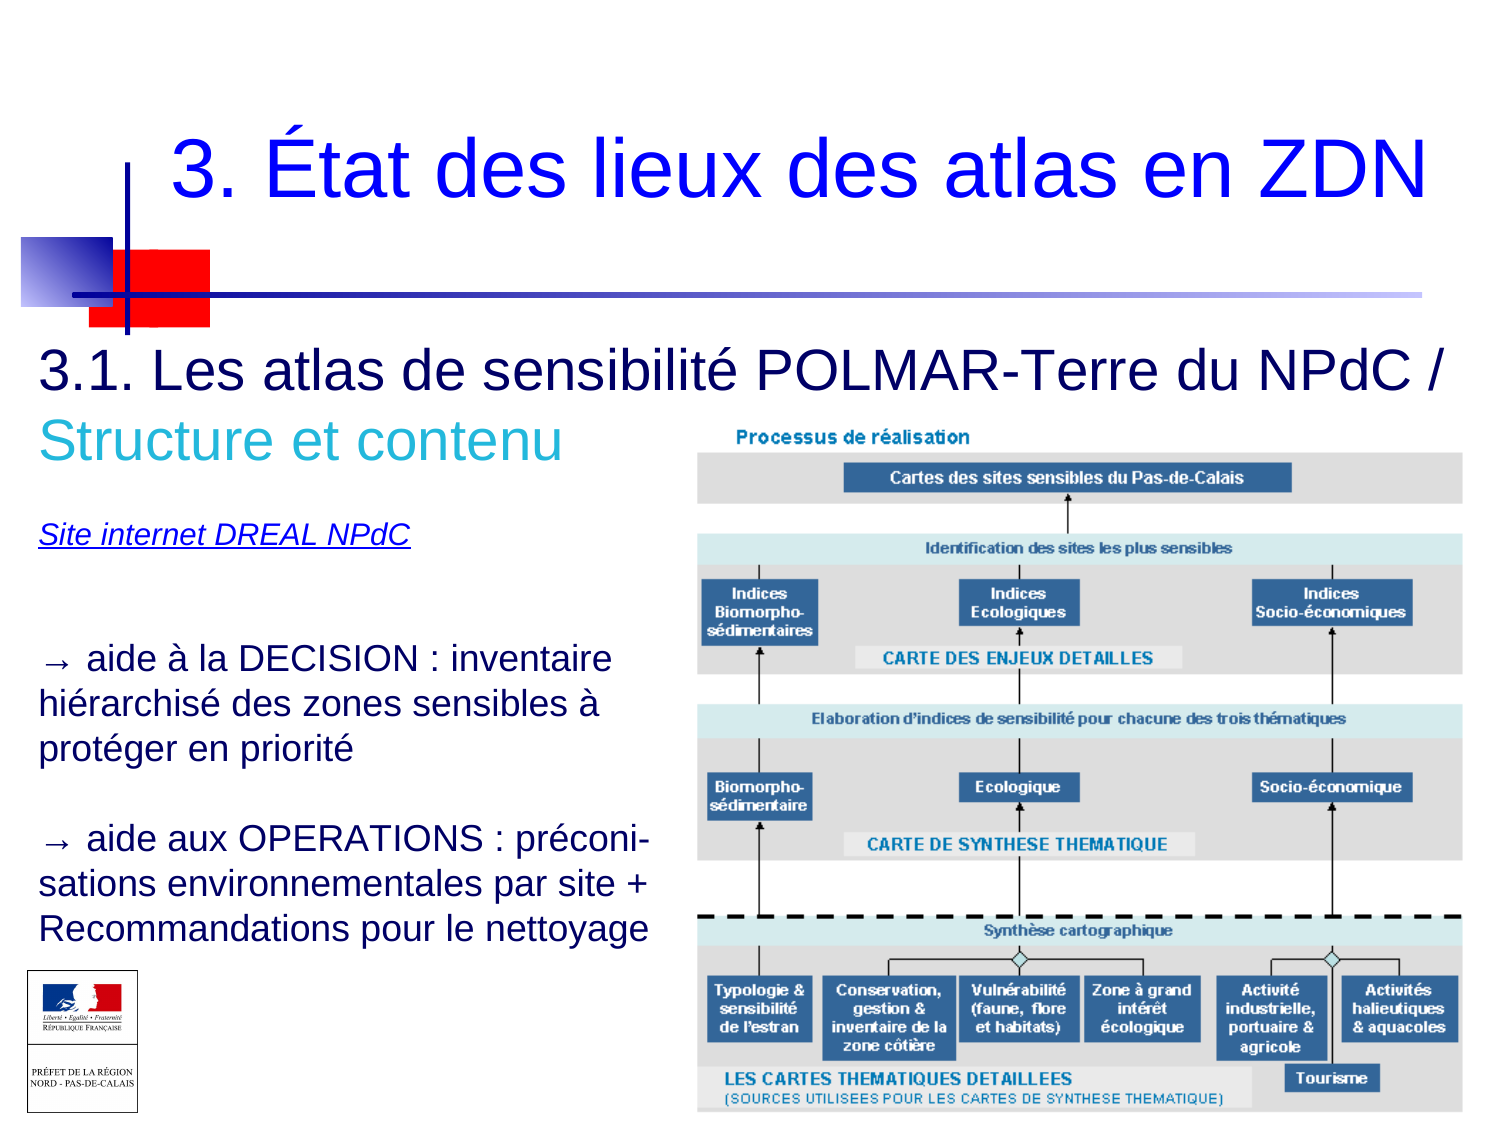

3. État des lieux des atlas en ZDN
# 3.1. Les atlas de sensibilité POLMAR-Terre du NPdC / Structure et contenu
Site internet DREAL NPdC
→ aide à la DECISION : inventaire
hiérarchisé des zones sensibles à
protéger en priorité
→ aide aux OPERATIONS : préconi-
sations environnementales par site +
Recommandations pour le nettoyage